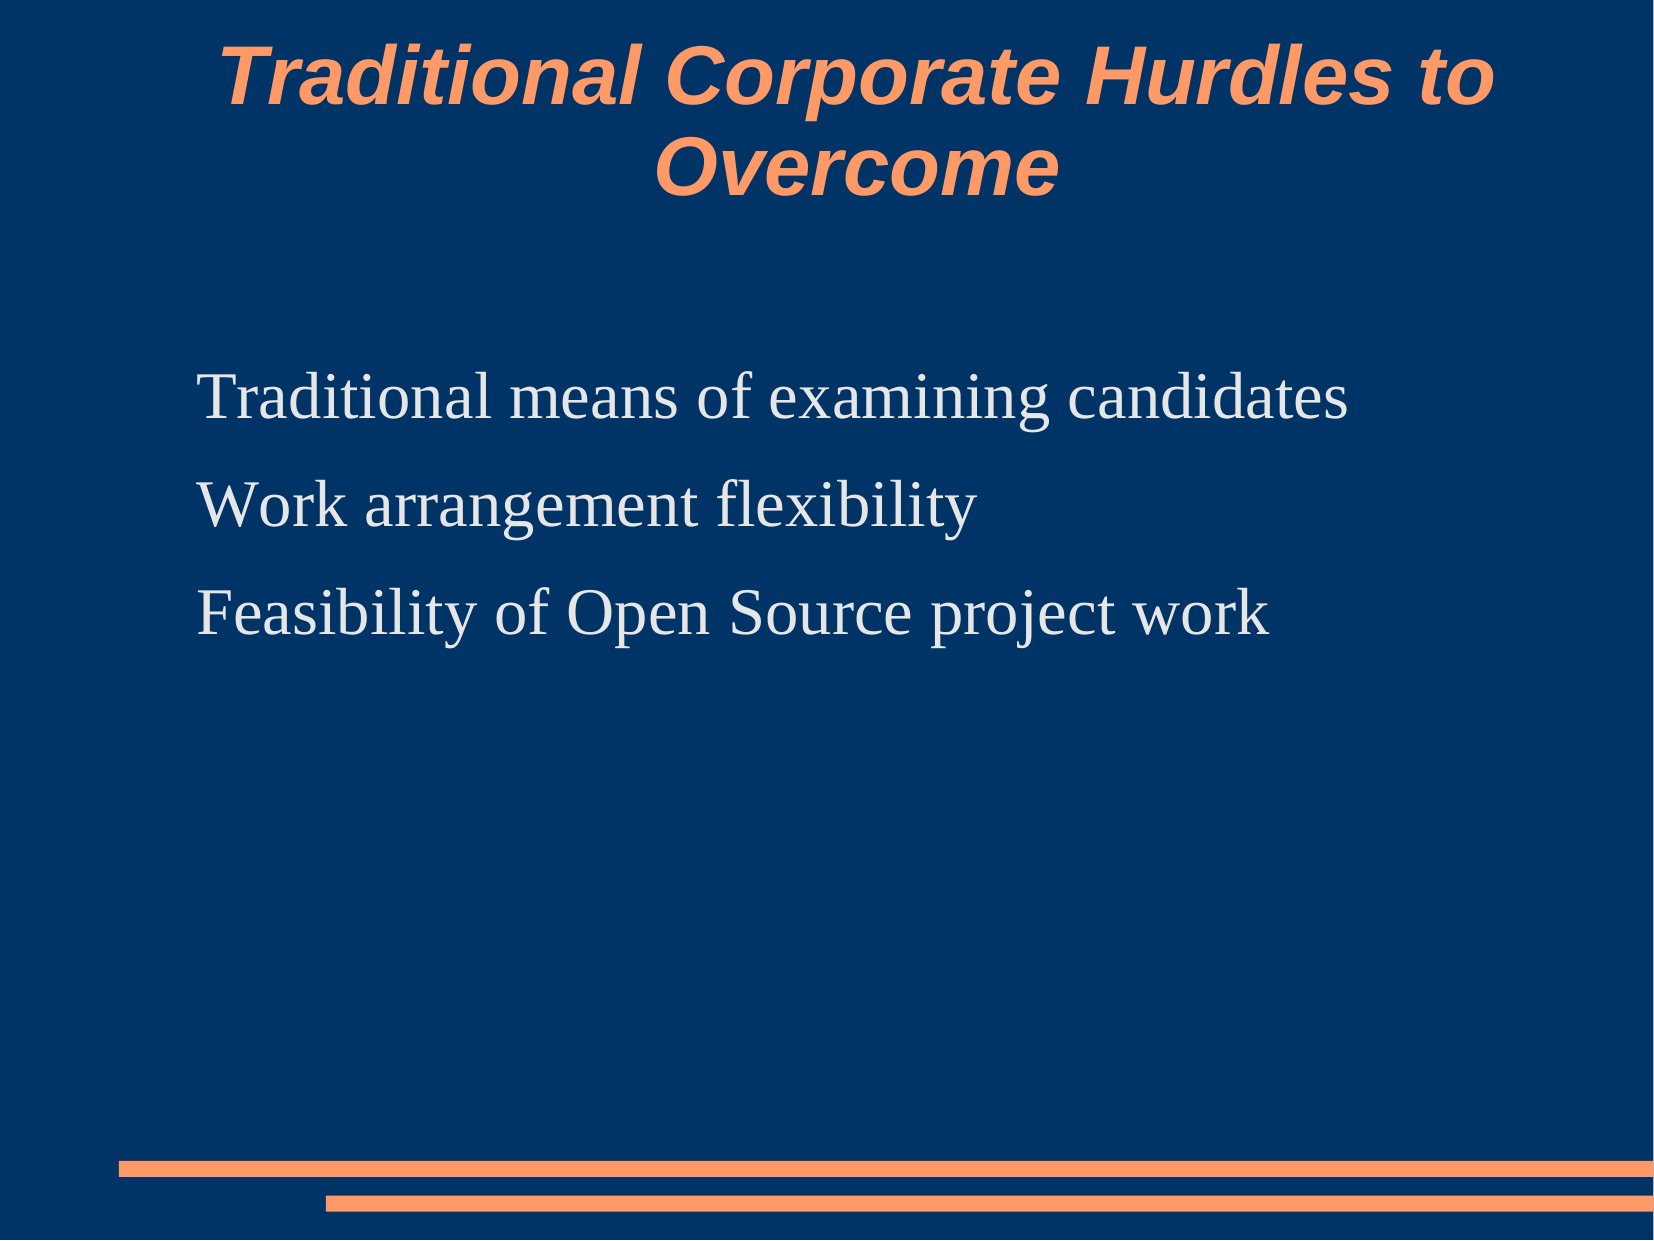

# Traditional Corporate Hurdles to Overcome
Traditional means of examining candidates
Work arrangement flexibility
Feasibility of Open Source project work